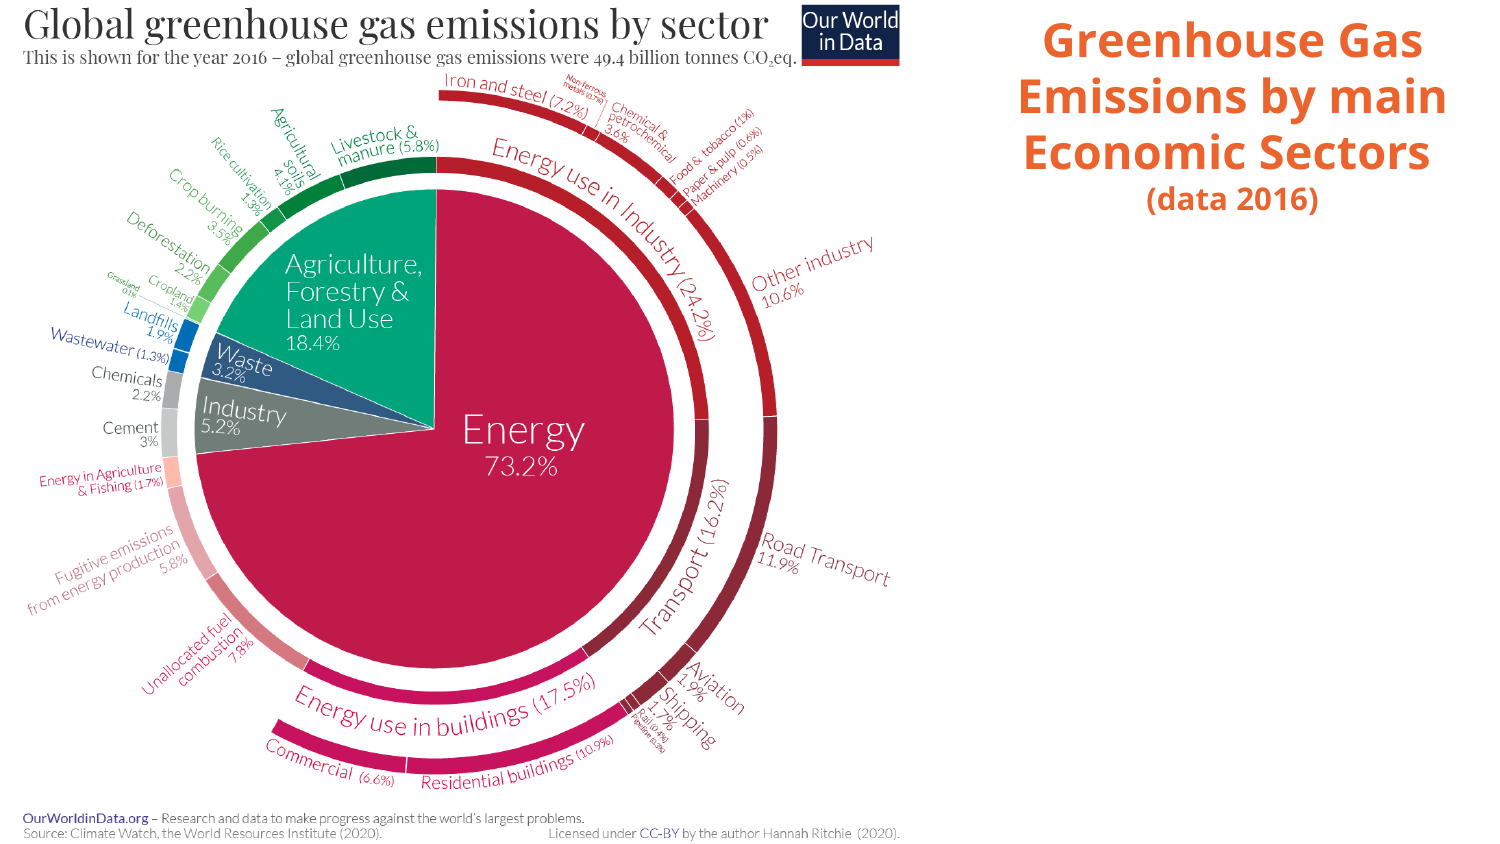

Greenhouse Gas Emissions by main Economic Sectors
(data 2016)